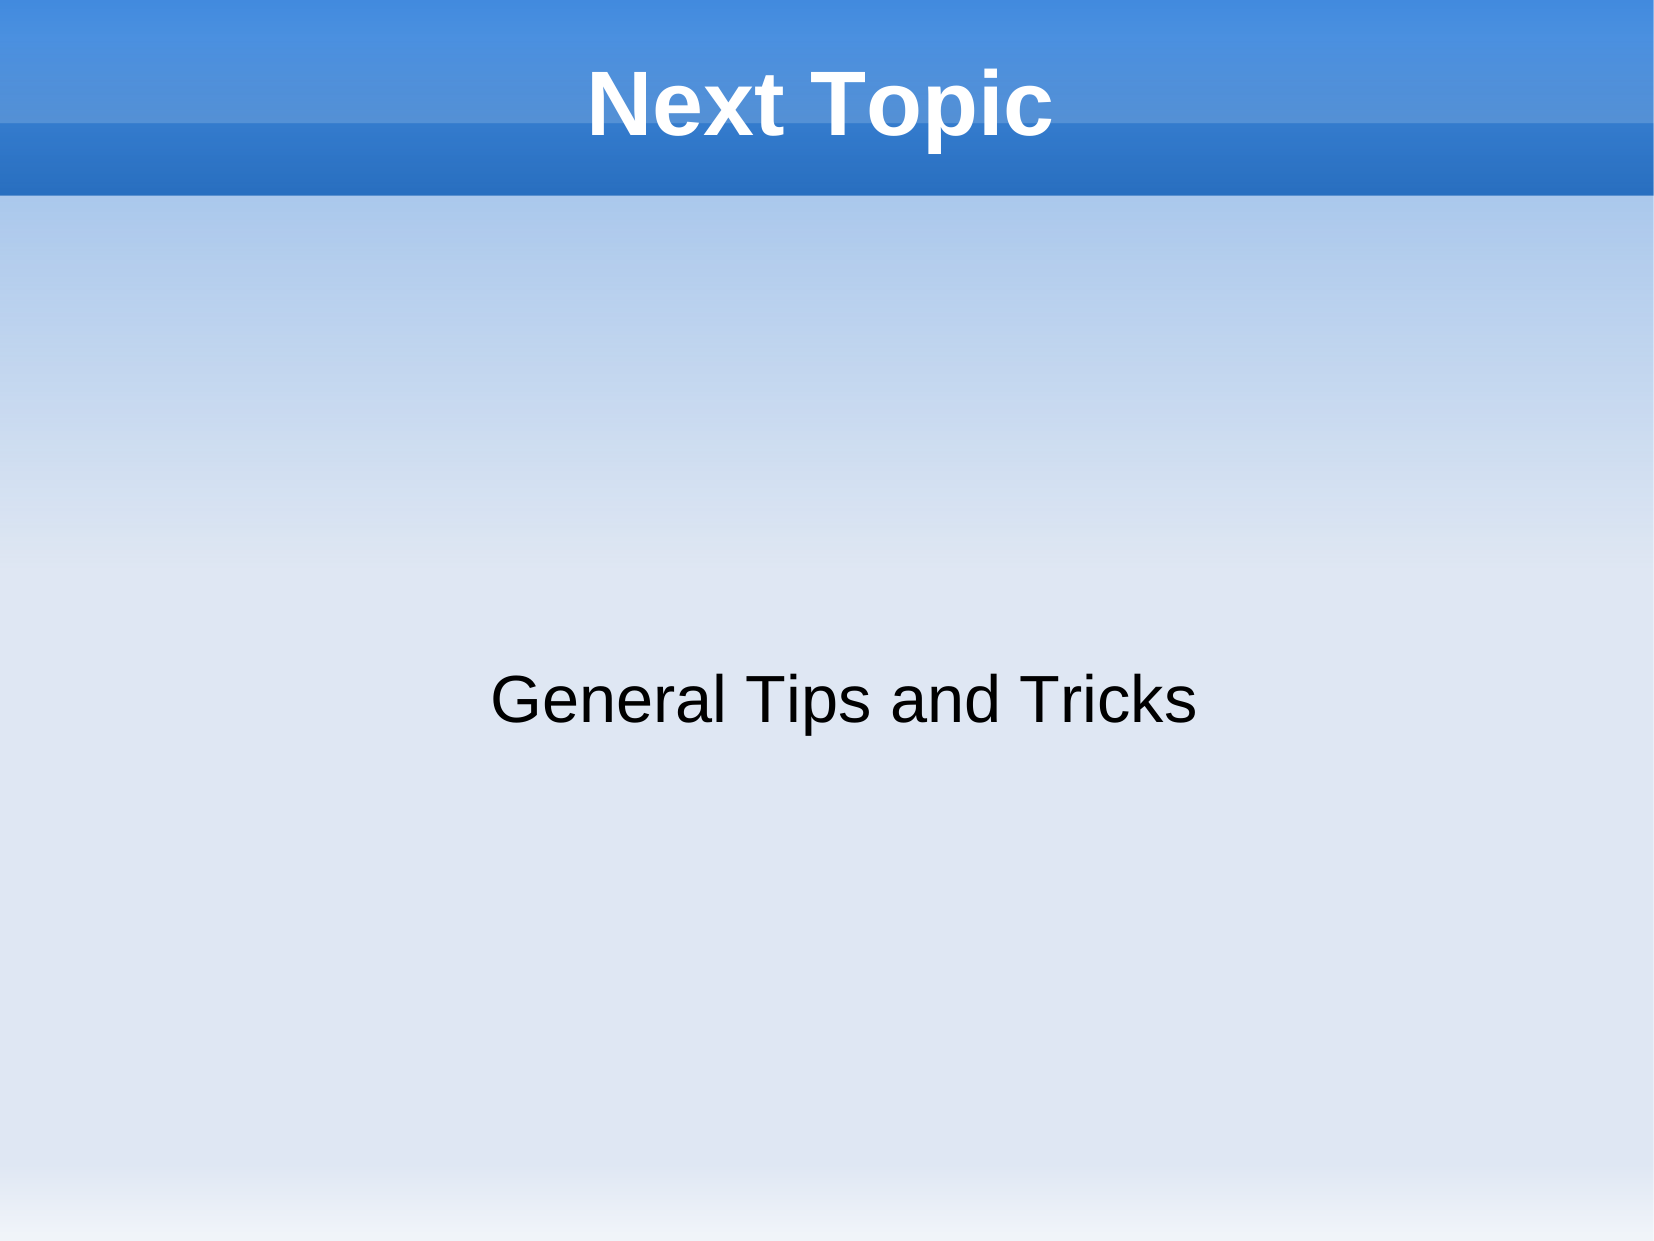

# Next Topic
General Tips and Tricks